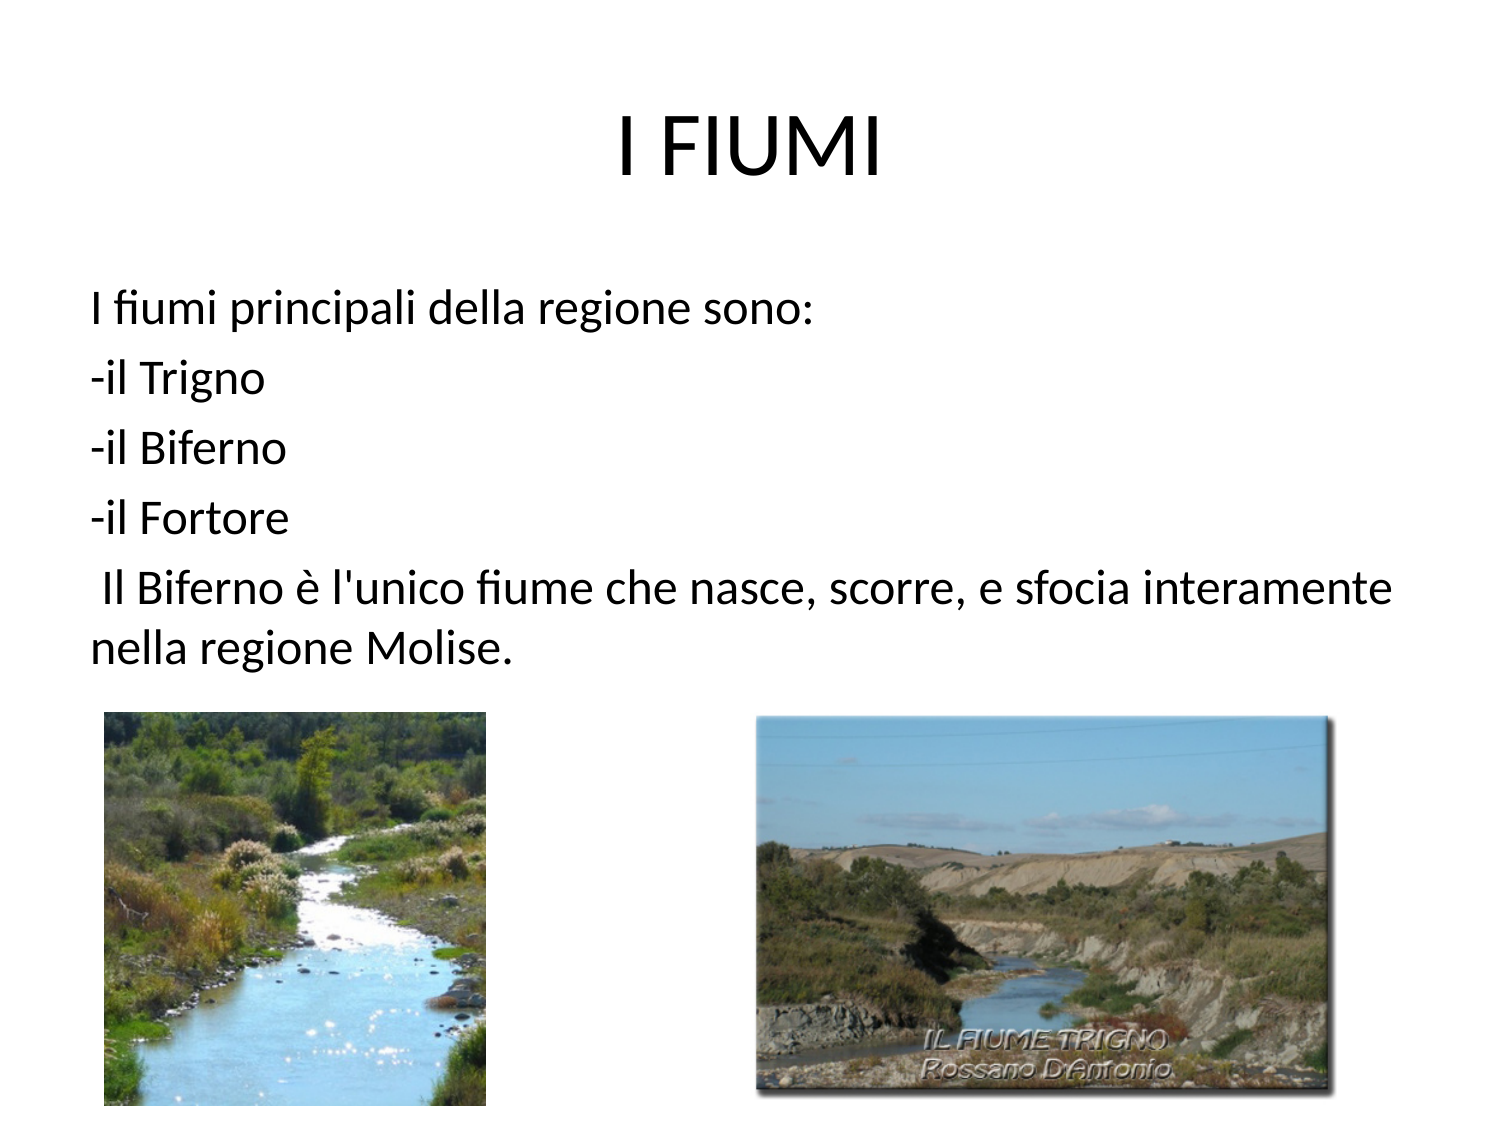

# I FIUMI
I fiumi principali della regione sono:
-il Trigno
-il Biferno
-il Fortore
 Il Biferno è l'unico fiume che nasce, scorre, e sfocia interamente nella regione Molise.